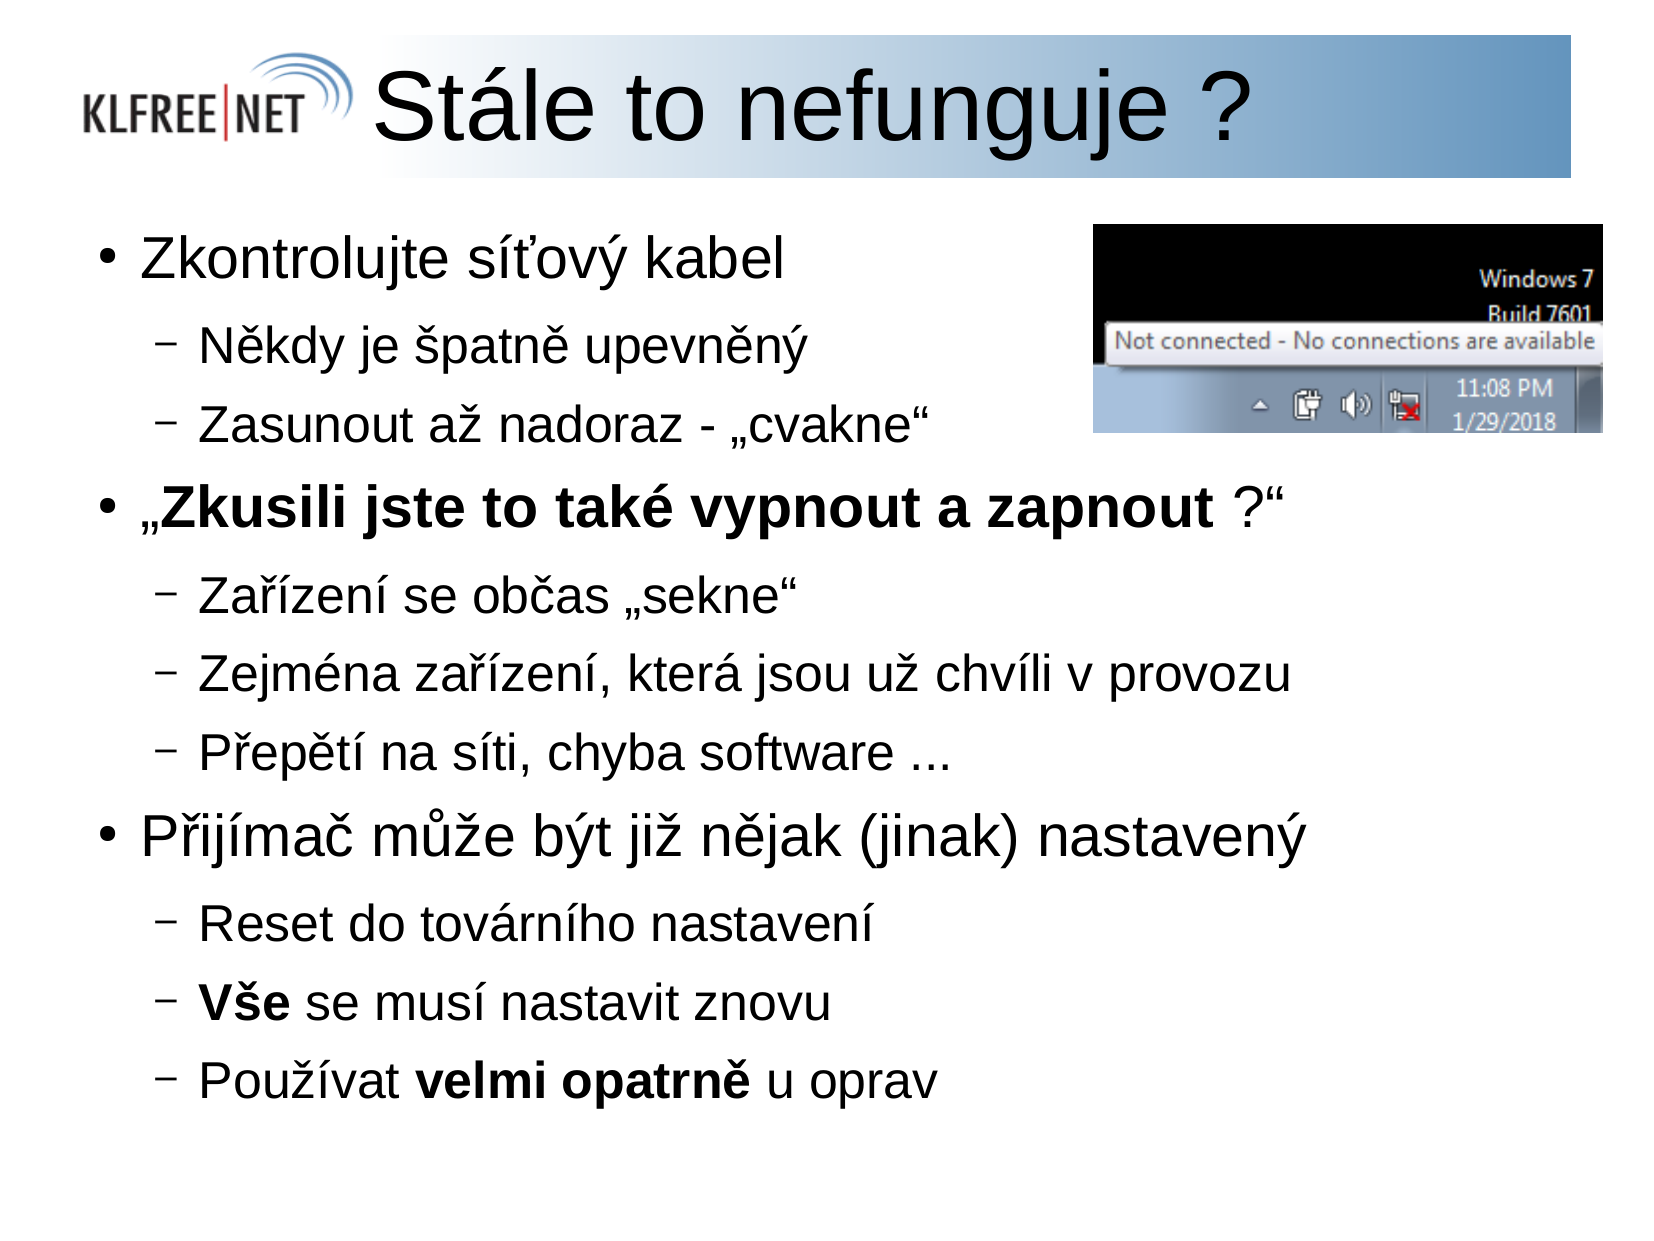

# Stále to nefunguje ?
Zkontrolujte síťový kabel
Někdy je špatně upevněný
Zasunout až nadoraz - „cvakne“
„Zkusili jste to také vypnout a zapnout ?“
Zařízení se občas „sekne“
Zejména zařízení, která jsou už chvíli v provozu
Přepětí na síti, chyba software ...
Přijímač může být již nějak (jinak) nastavený
Reset do továrního nastavení
Vše se musí nastavit znovu
Používat velmi opatrně u oprav